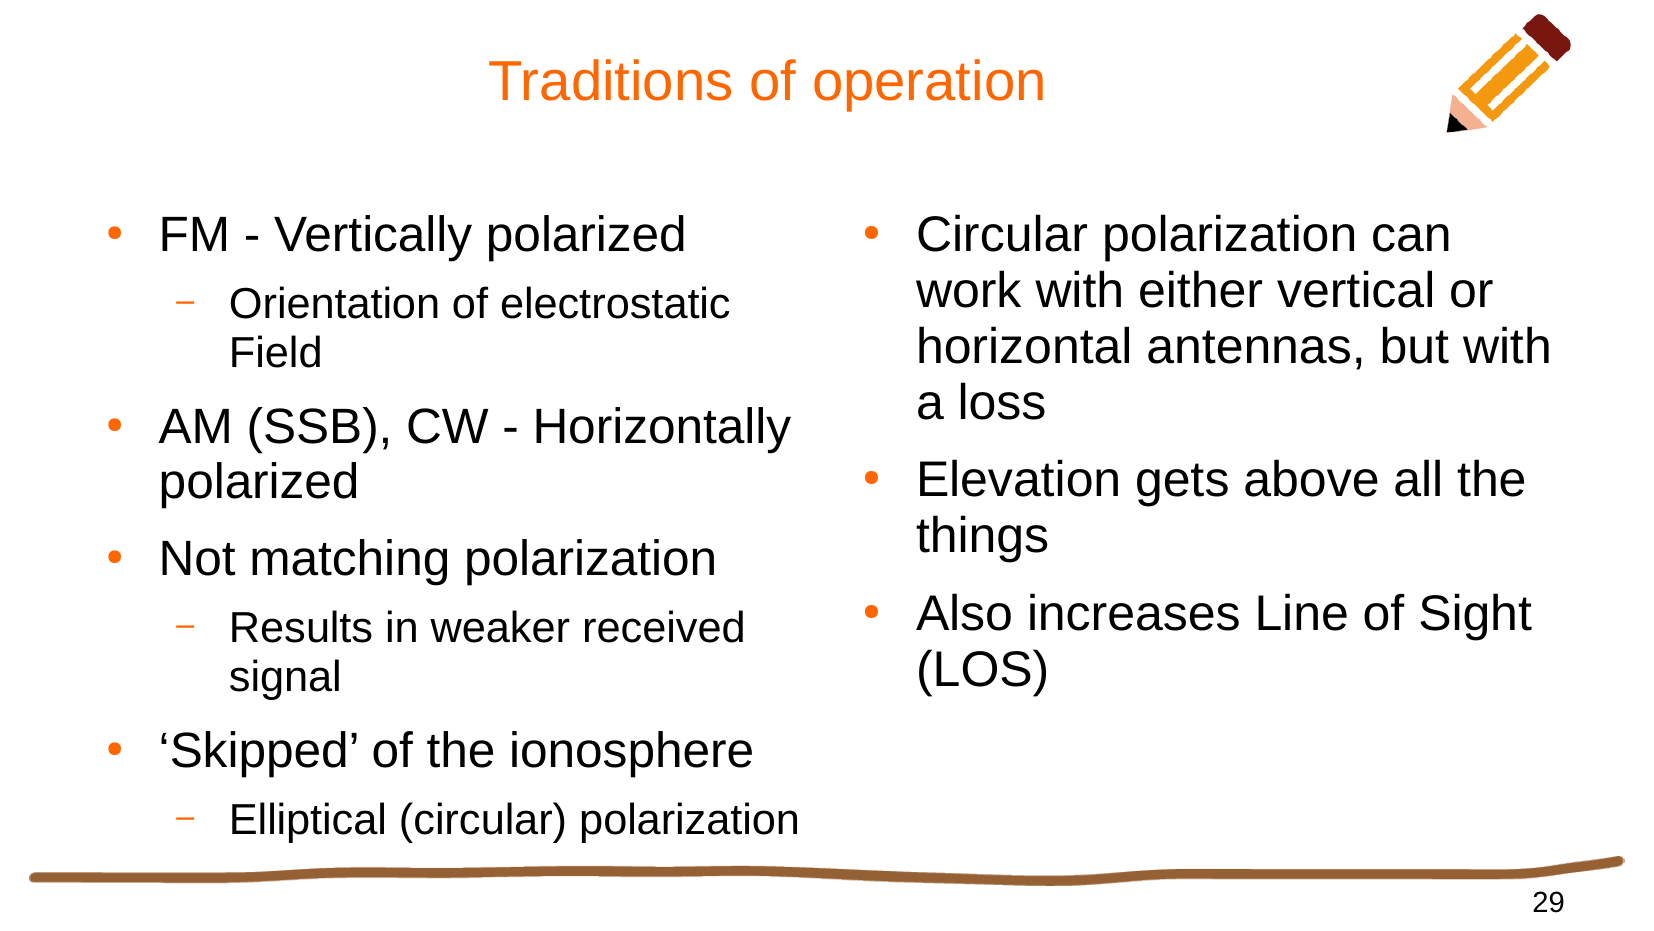

# Traditions of operation
FM - Vertically polarized
Orientation of electrostatic Field
AM (SSB), CW - Horizontally polarized
Not matching polarization
Results in weaker received signal
‘Skipped’ of the ionosphere
Elliptical (circular) polarization
Circular polarization can work with either vertical or horizontal antennas, but with a loss
Elevation gets above all the things
Also increases Line of Sight (LOS)
29